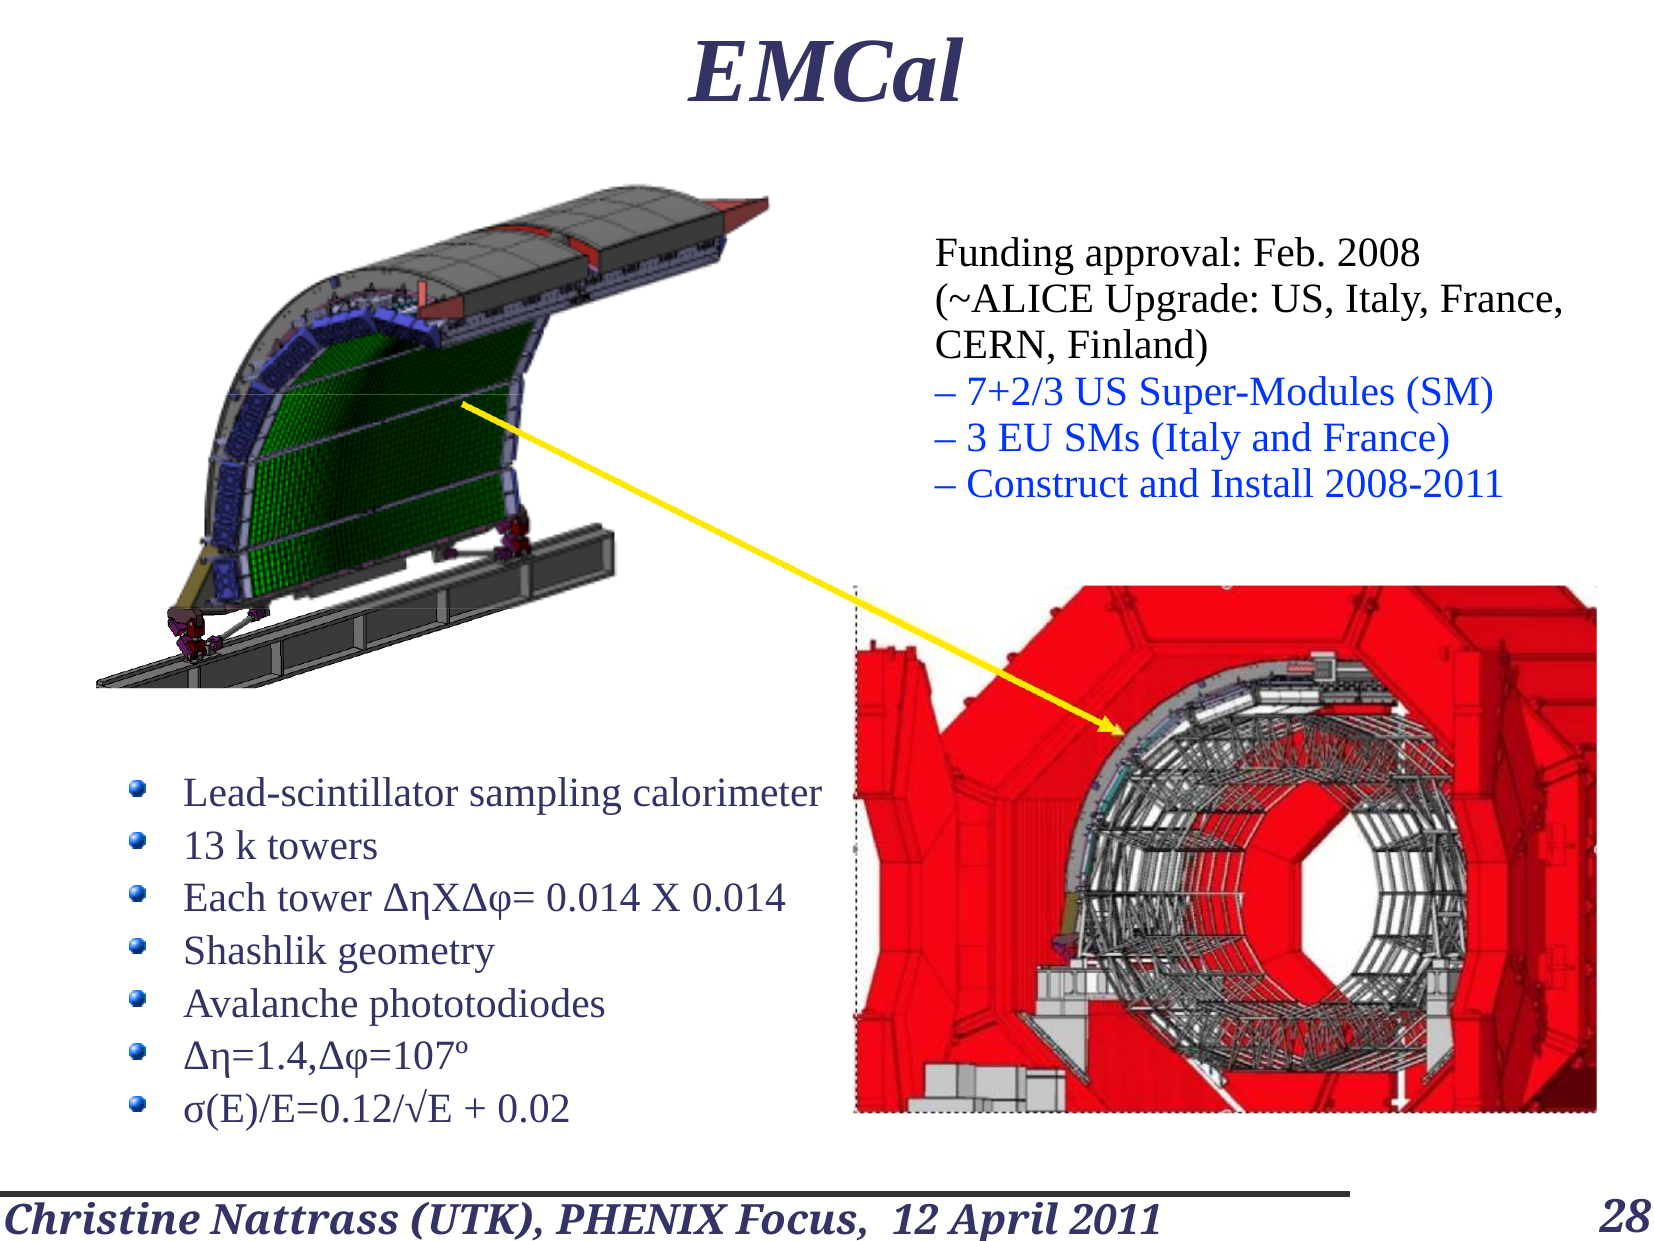

# EMCal
Funding approval: Feb. 2008
(~ALICE Upgrade: US, Italy, France, CERN, Finland)
– 7+2/3 US Super-Modules (SM)
– 3 EU SMs (Italy and France)
– Construct and Install 2008-2011
Lead-scintillator sampling calorimeter
13 k towers
Each tower ΔηXΔφ= 0.014 X 0.014
Shashlik geometry
Avalanche phototodiodes
Δη=1.4,Δφ=107º
σ(E)/E=0.12/√E + 0.02